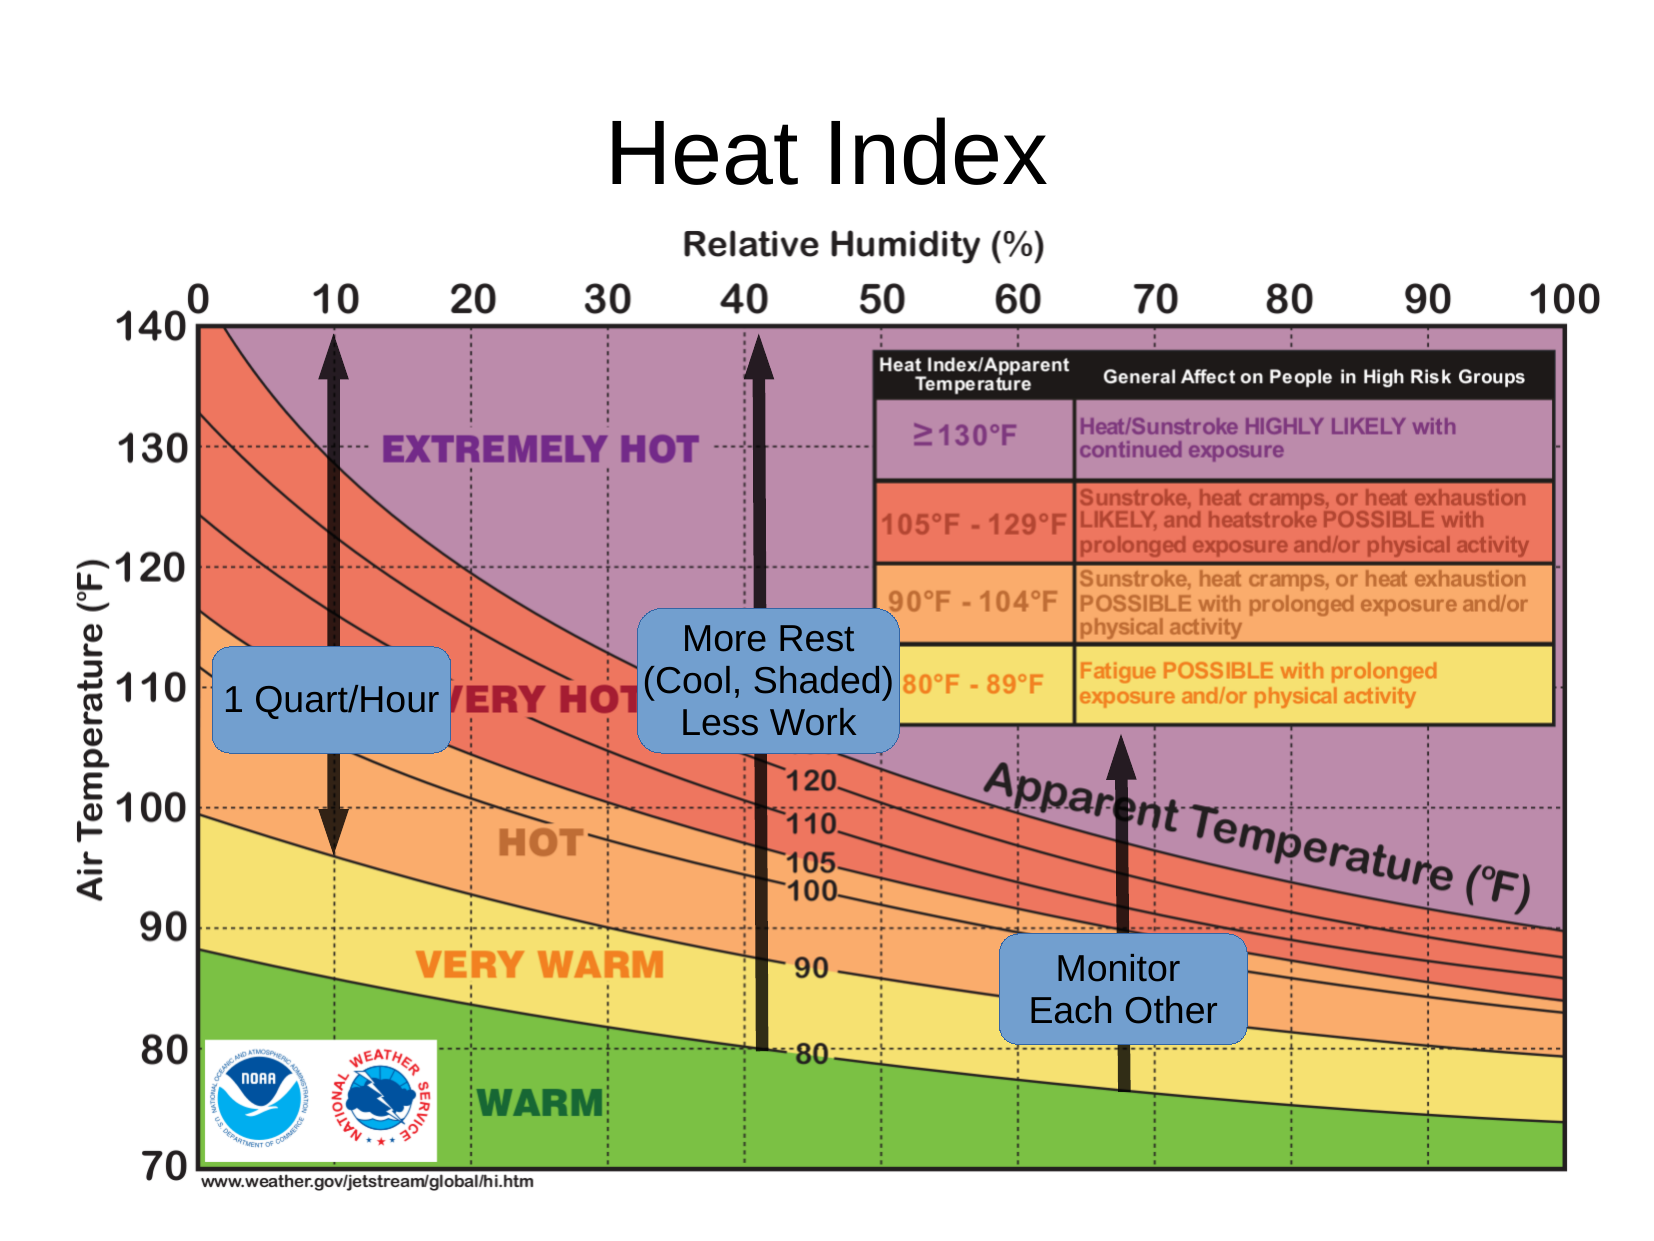

# Heat Index
More Rest
(Cool, Shaded)
Less Work
1 Quart/Hour
Monitor
Each Other